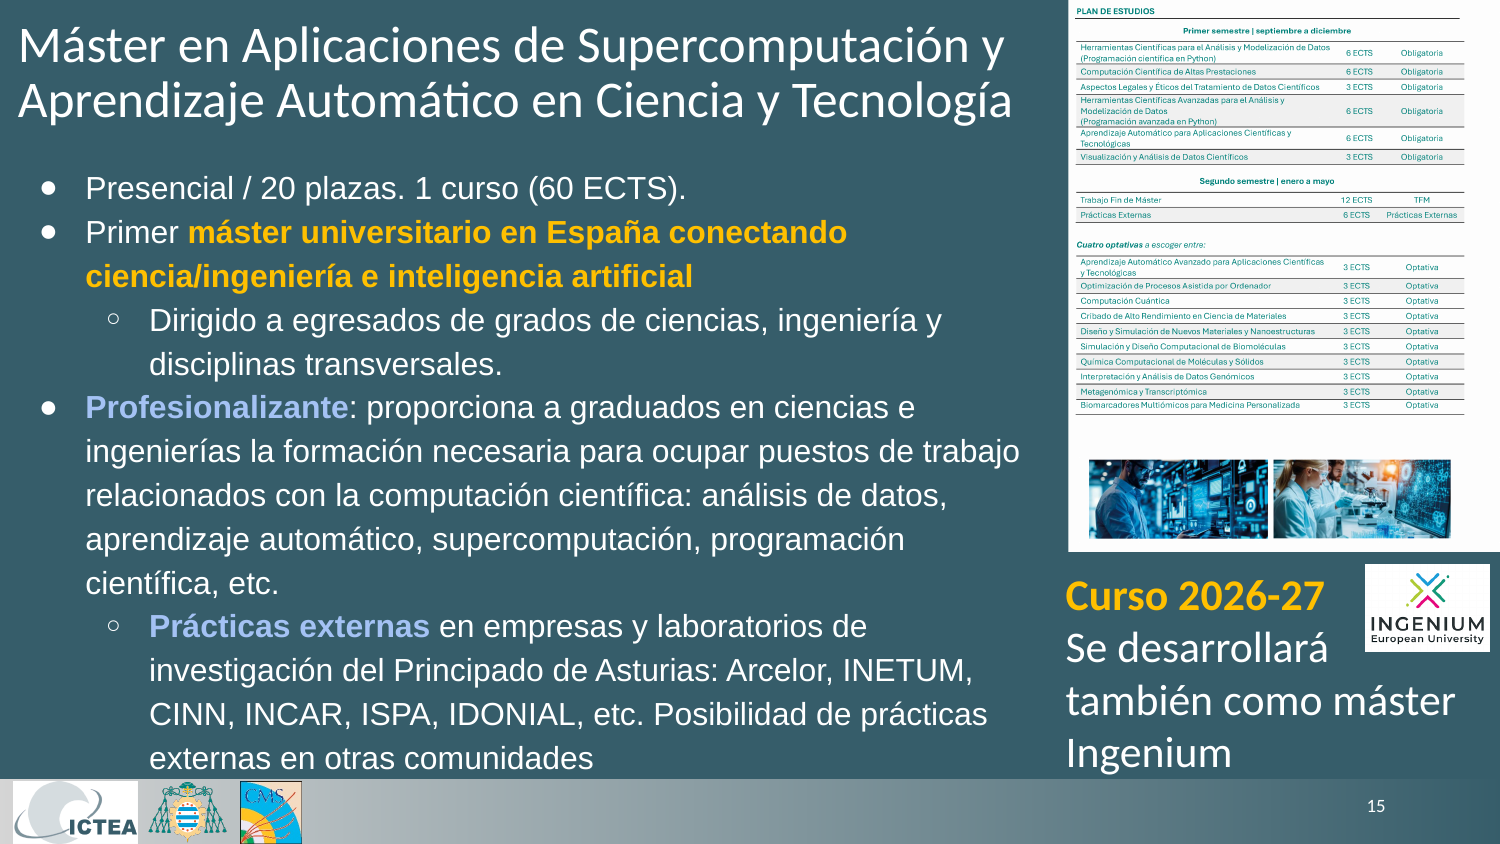

# Máster en Aplicaciones de Supercomputación y Aprendizaje Automático en Ciencia y Tecnología
Presencial / 20 plazas. 1 curso (60 ECTS).
Primer máster universitario en España conectando ciencia/ingeniería e inteligencia artificial
Dirigido a egresados de grados de ciencias, ingeniería y disciplinas transversales.
Profesionalizante: proporciona a graduados en ciencias e ingenierías la formación necesaria para ocupar puestos de trabajo relacionados con la computación científica: análisis de datos, aprendizaje automático, supercomputación, programación científica, etc.
Prácticas externas en empresas y laboratorios de investigación del Principado de Asturias: Arcelor, INETUM, CINN, INCAR, ISPA, IDONIAL, etc. Posibilidad de prácticas externas en otras comunidades
Curso 2026-27
Se desarrollará también como máster Ingenium